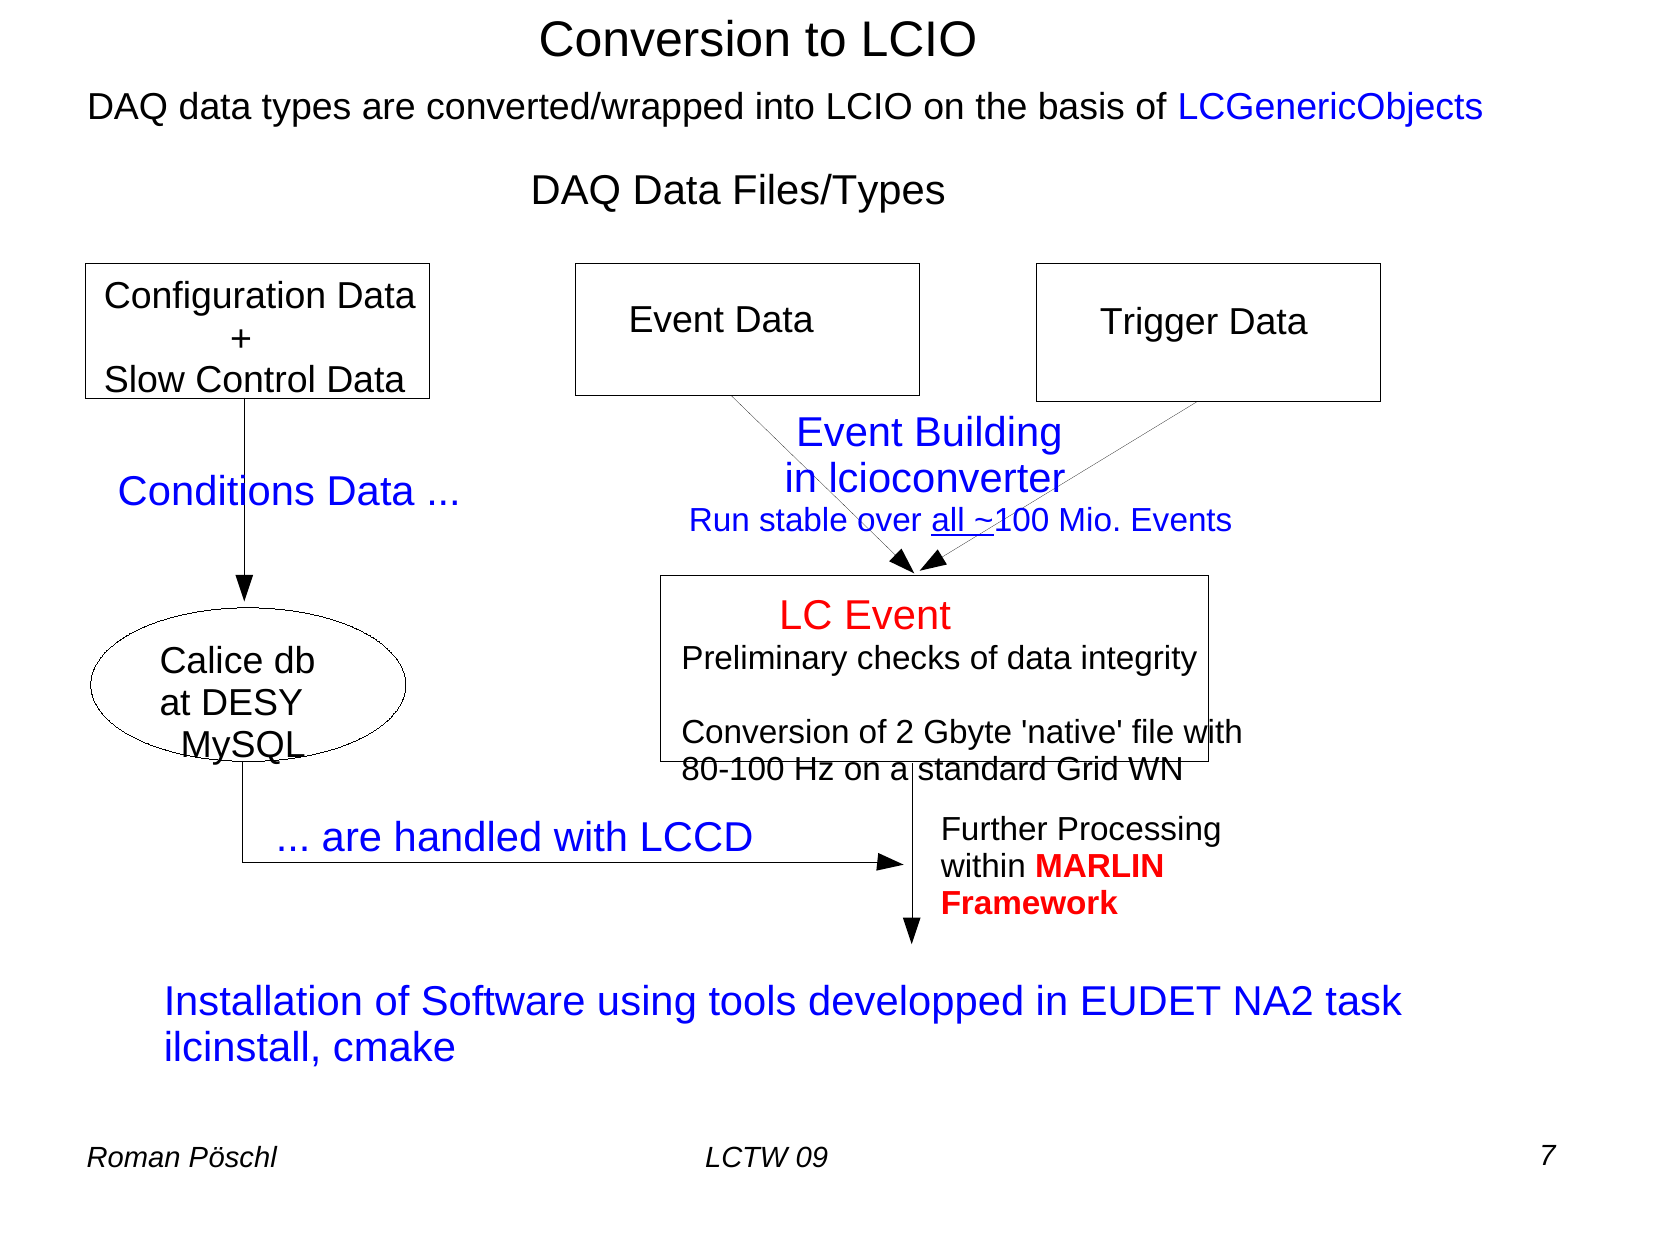

Conversion to LCIO
 DAQ data types are converted/wrapped into LCIO on the basis of LCGenericObjects
DAQ Data Files/Types
Configuration Data
 +
Slow Control Data
Event Data
Trigger Data
 Event Building
in lcioconverter
Conditions Data ...
Run stable over all ~100 Mio. Events
 LC Event
Preliminary checks of data integrity
Conversion of 2 Gbyte 'native' file with
80-100 Hz on a standard Grid WN
Calice db
at DESY
 MySQL
Further Processing
within MARLIN
Framework
... are handled with LCCD
Installation of Software using tools developped in EUDET NA2 task
ilcinstall, cmake